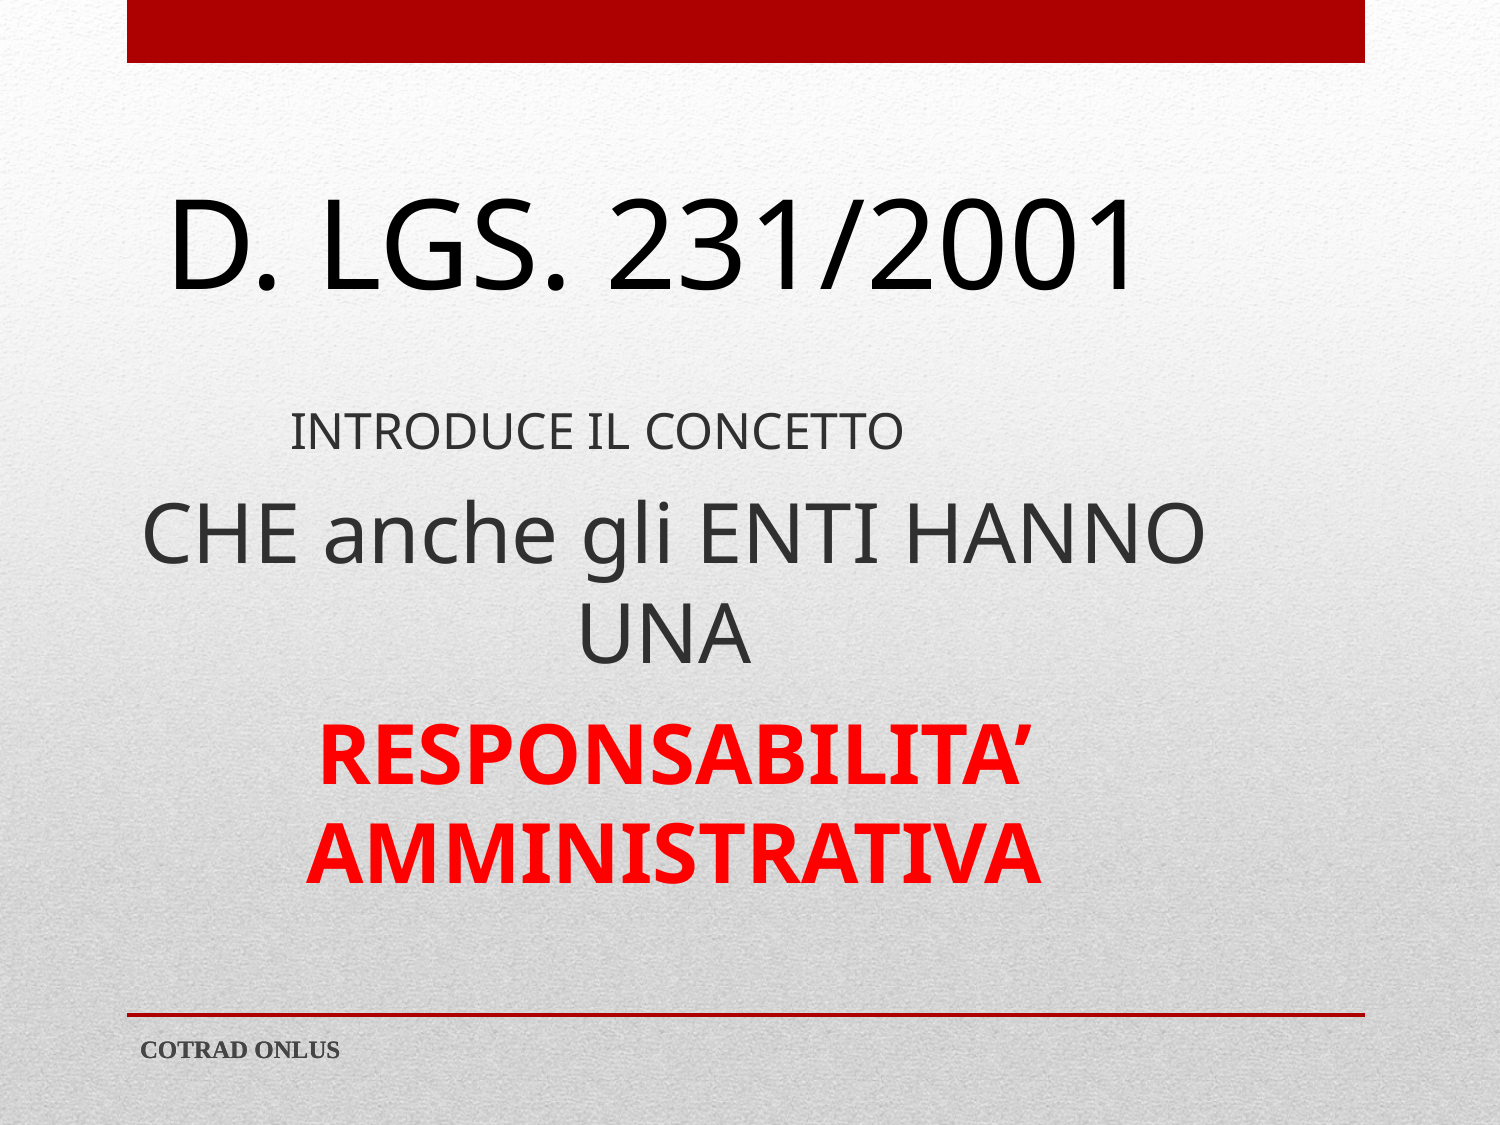

# D. LGS. 231/2001
		INTRODUCE IL CONCETTO
CHE anche gli ENTI HANNO UNA
RESPONSABILITA’ AMMINISTRATIVA
COTRAD ONLUS
COTRAD ONLUS